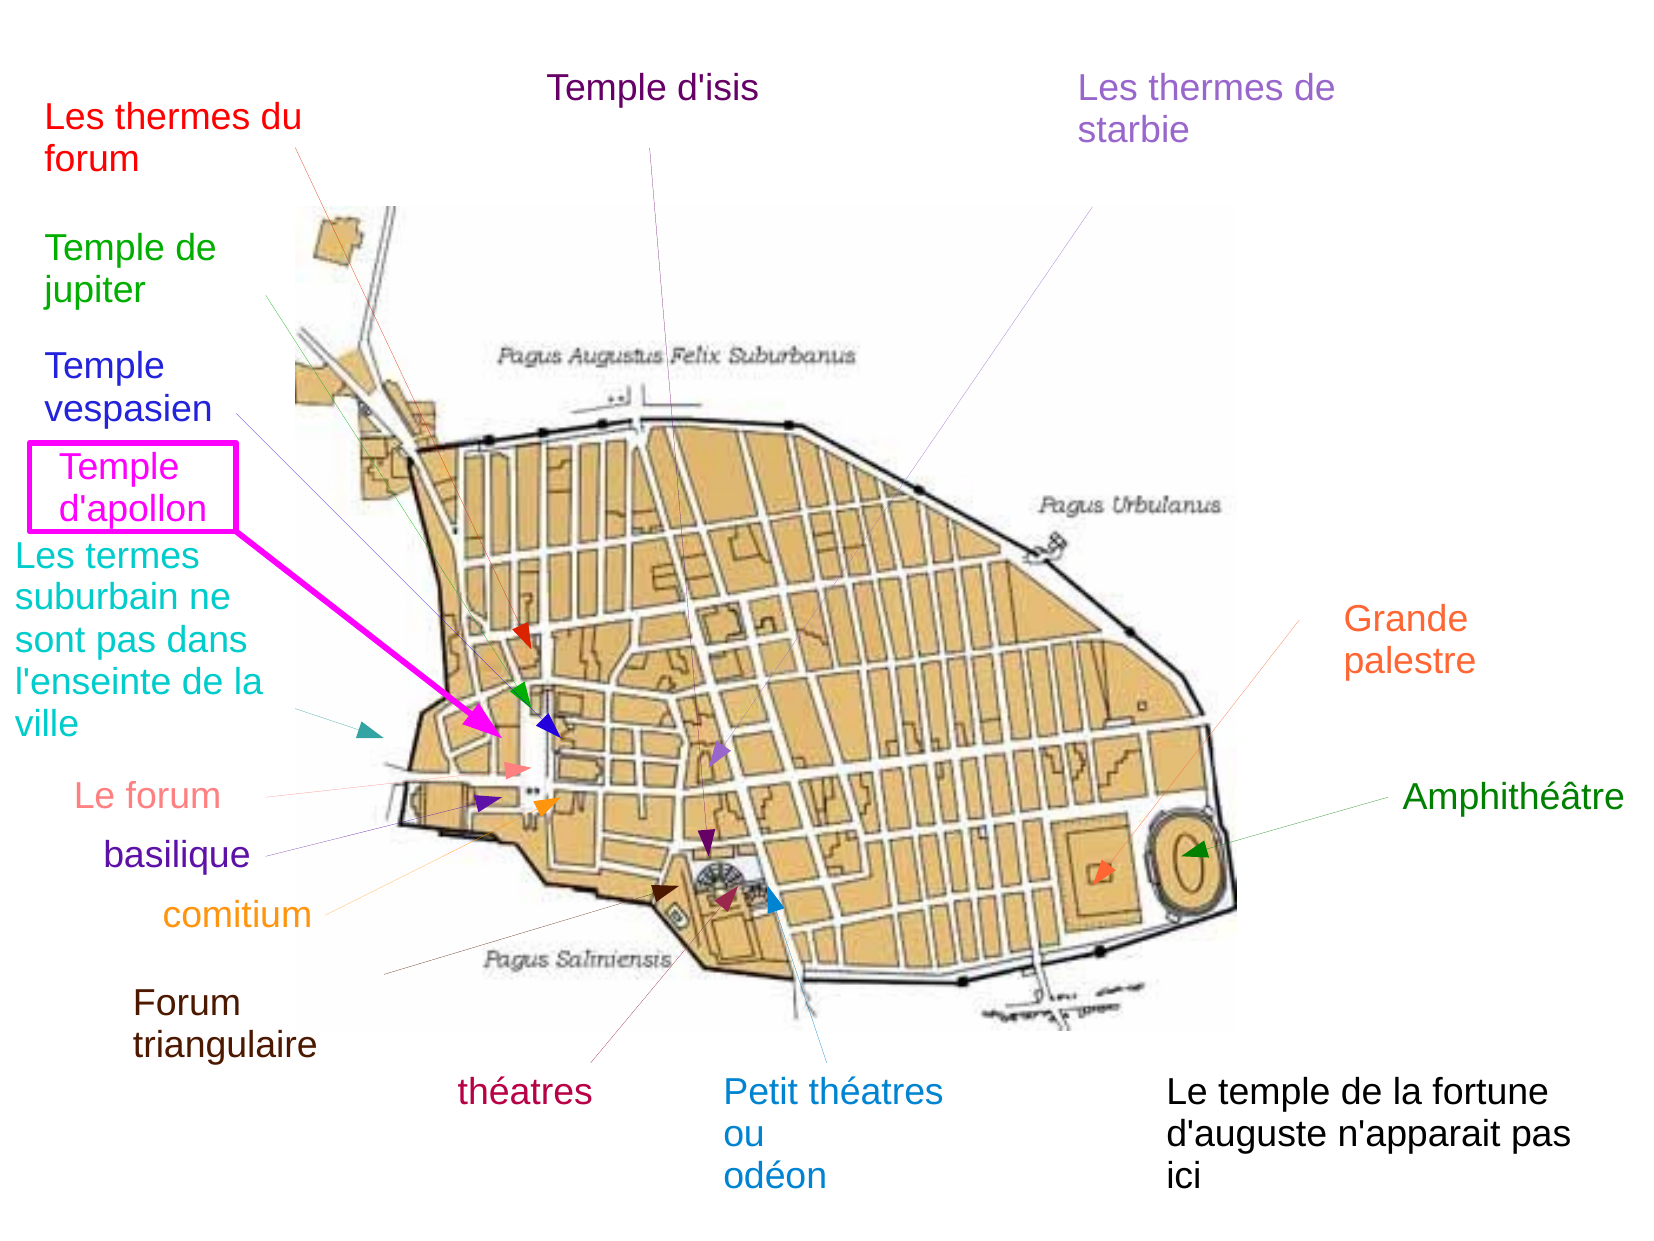

Temple d'isis
Les thermes de starbie
Les thermes du forum
Temple de jupiter
Temple vespasien
Temple
d'apollon
Les termes suburbain ne sont pas dans l'enseinte de la ville
Grande palestre
Le forum
Amphithéâtre
basilique
comitium
Forum triangulaire
théatres
Petit théatres ou
odéon
Le temple de la fortune d'auguste n'apparait pas ici